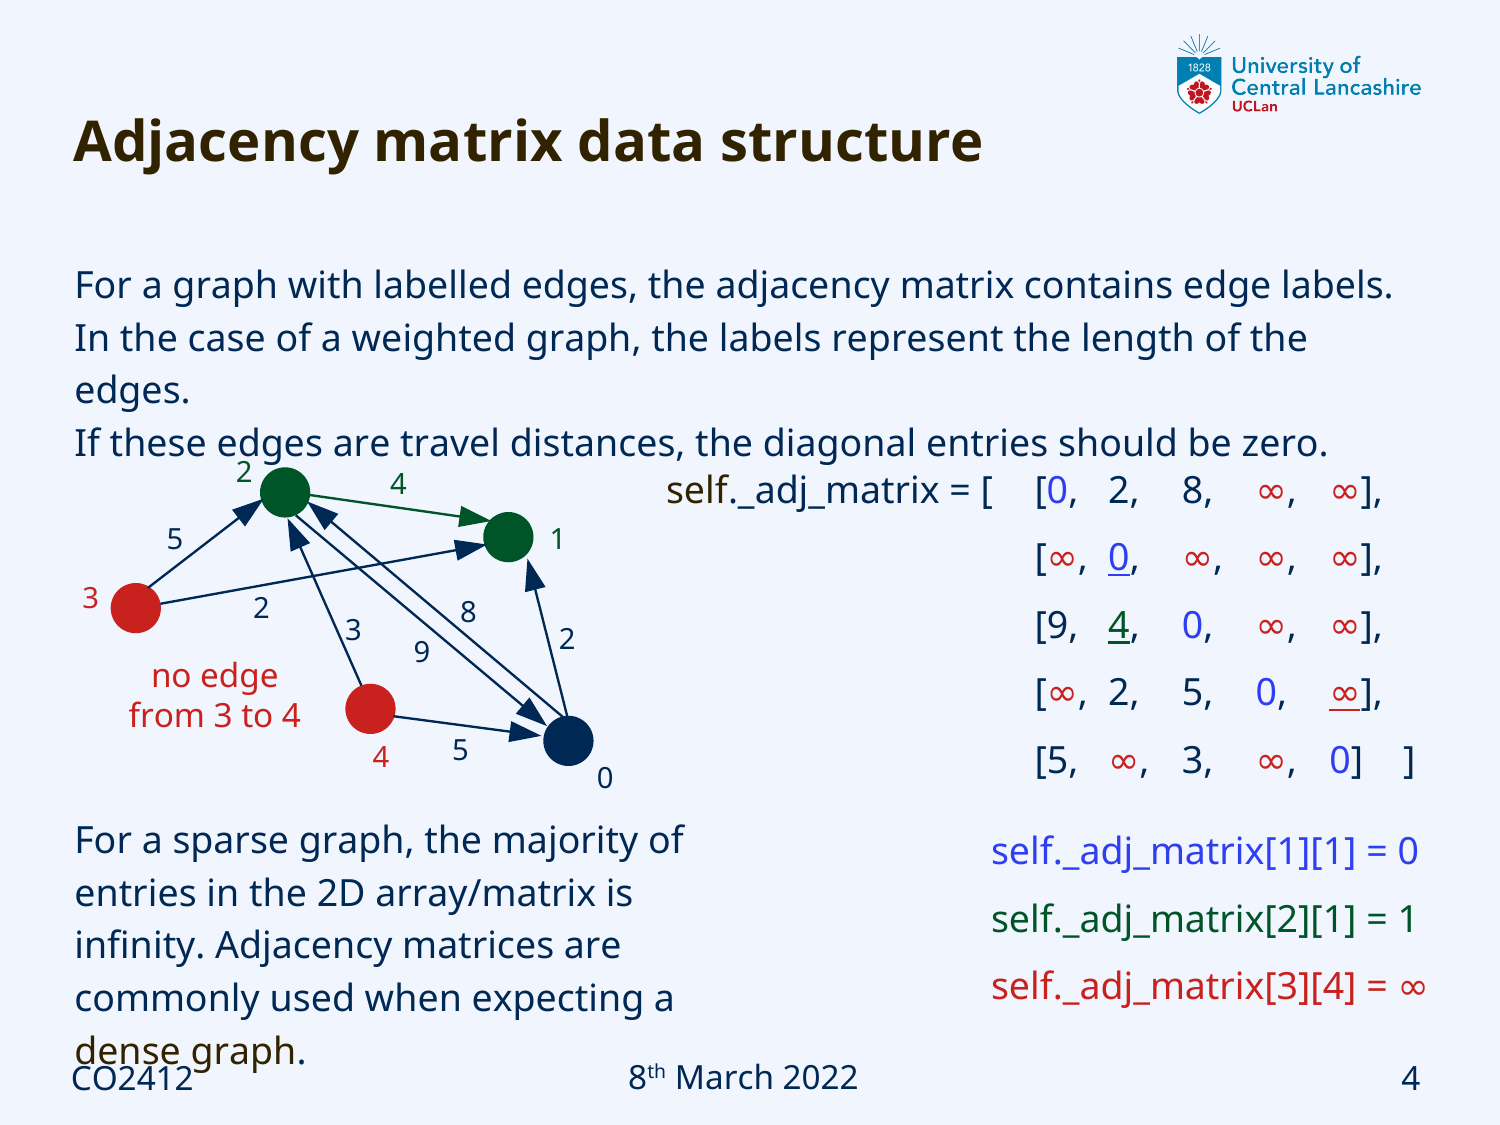

# Adjacency matrix data structure
For a graph with labelled edges, the adjacency matrix contains edge labels.
In the case of a weighted graph, the labels represent the length of the edges.
If these edges are travel distances, the diagonal entries should be zero.
2
self._adj_matrix = [	[0,	2,	8,	∞,	∞],
					[∞,	0,	∞,	∞,	∞],
					[9,	4,	0,	∞,	∞],
					[∞,	2,	5,	0,	∞],
					[5,	∞,	3,	∞,	0]	]
4
1
5
3
2
8
3
2
9
no edge from 3 to 4
5
4
0
For a sparse graph, the majority of entries in the 2D array/matrix is infinity. Adjacency matrices are commonly used when expecting a dense graph.
self._adj_matrix[1][1] = 0
self._adj_matrix[2][1] = 1
self._adj_matrix[3][4] = ∞